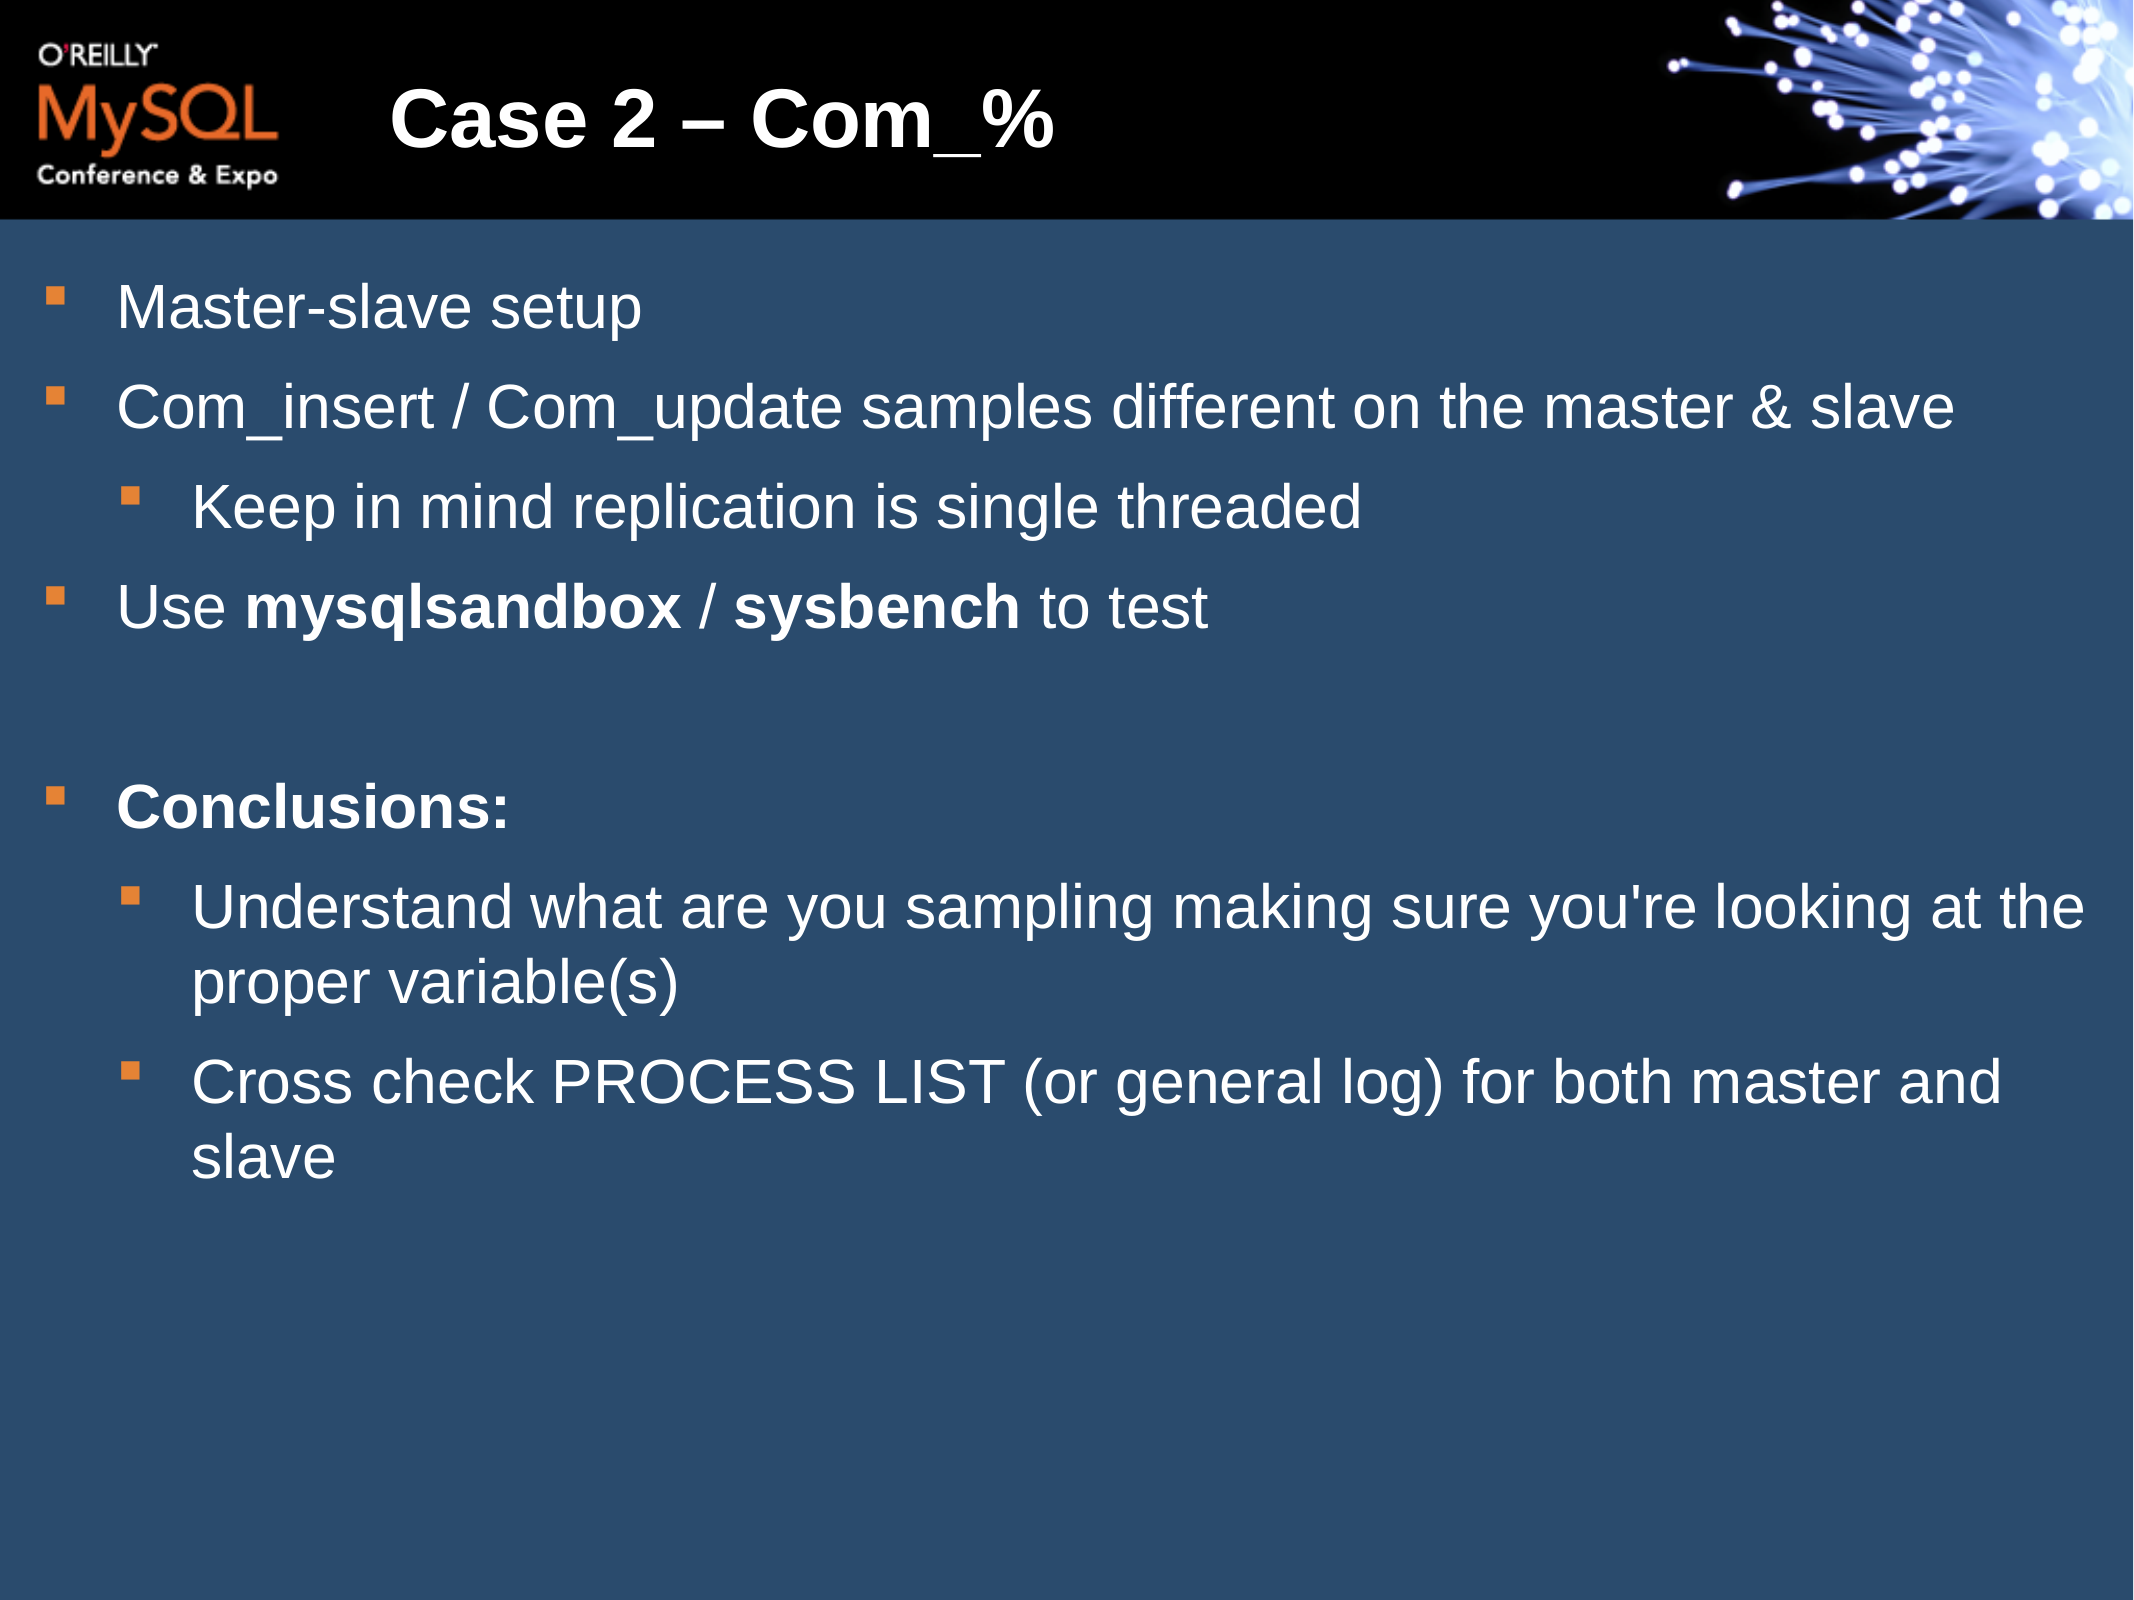

# Case 2 – Com_%
Master-slave setup
Com_insert / Com_update samples different on the master & slave
Keep in mind replication is single threaded
Use mysqlsandbox / sysbench to test
Conclusions:
Understand what are you sampling making sure you're looking at the proper variable(s)
Cross check PROCESS LIST (or general log) for both master and slave